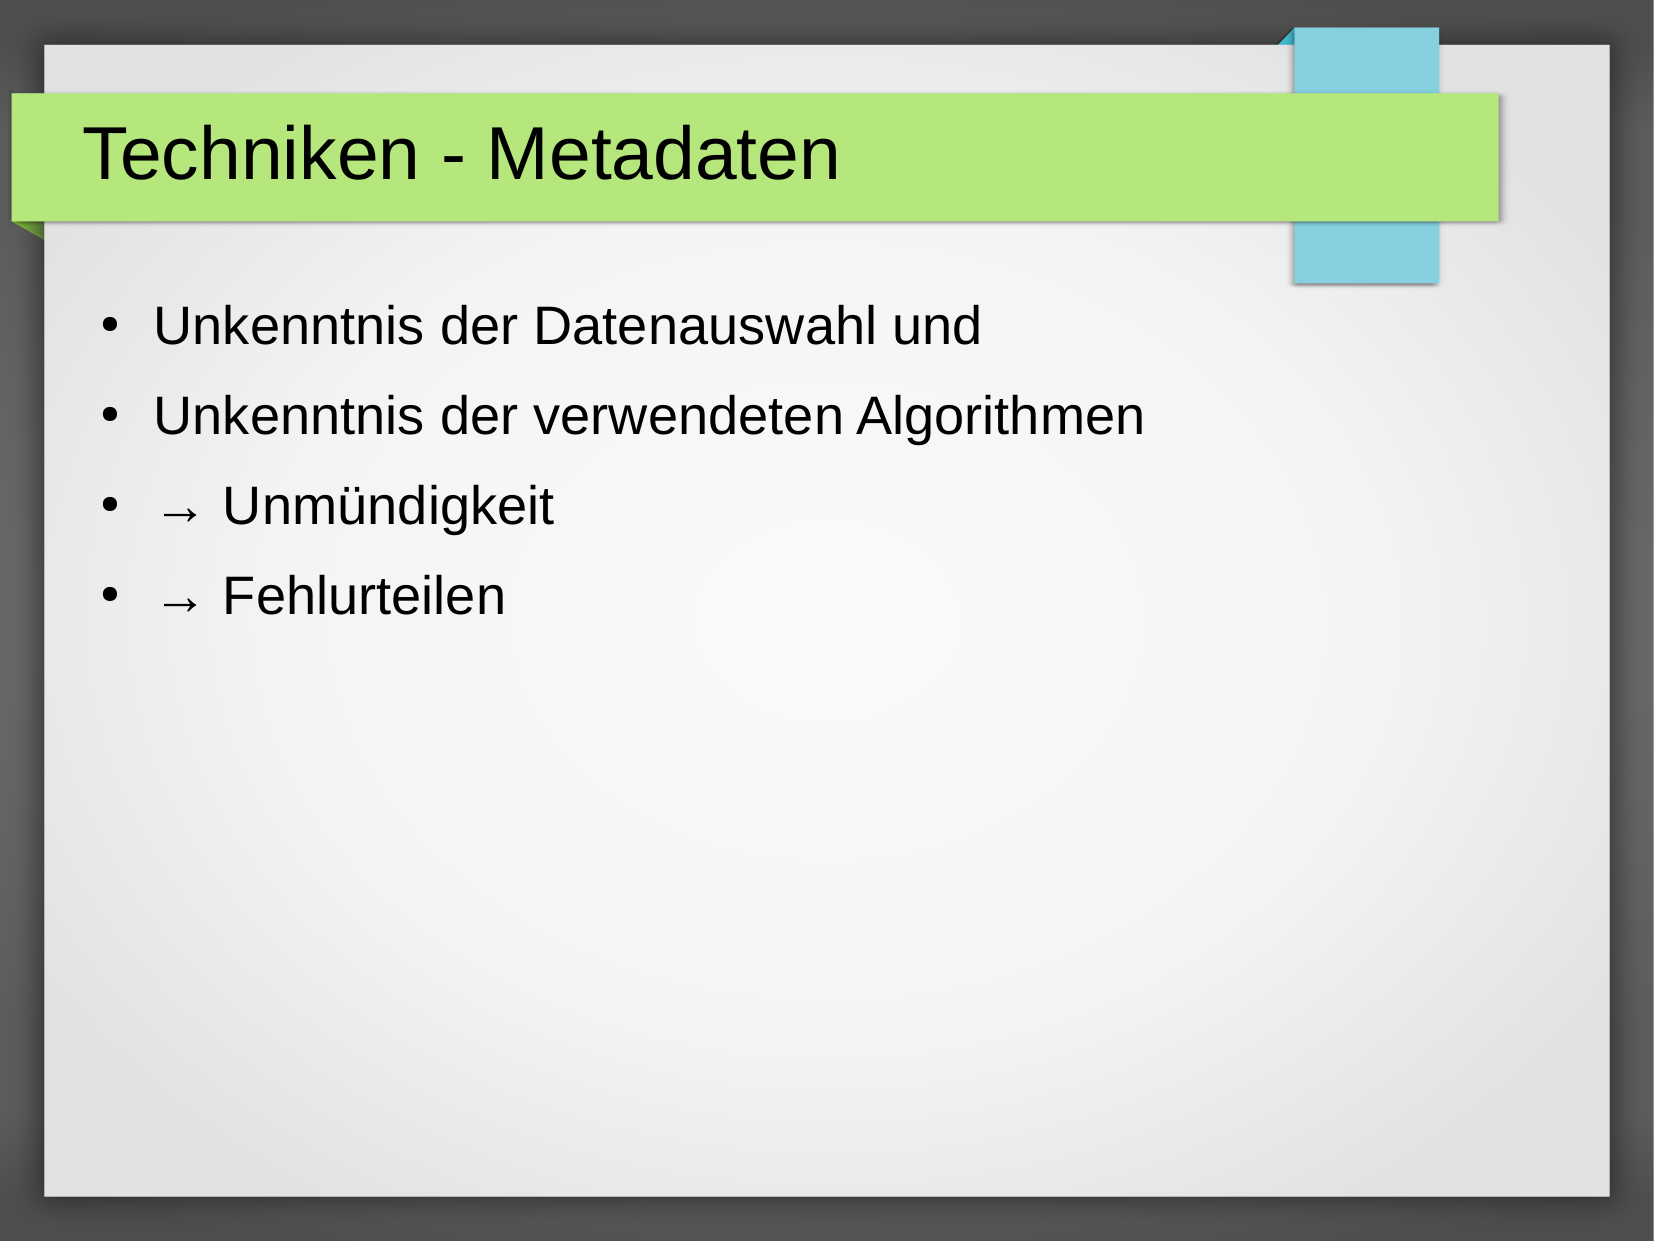

# Techniken - Metadaten
Unkenntnis der Datenauswahl und
Unkenntnis der verwendeten Algorithmen
→ Unmündigkeit
→ Fehlurteilen